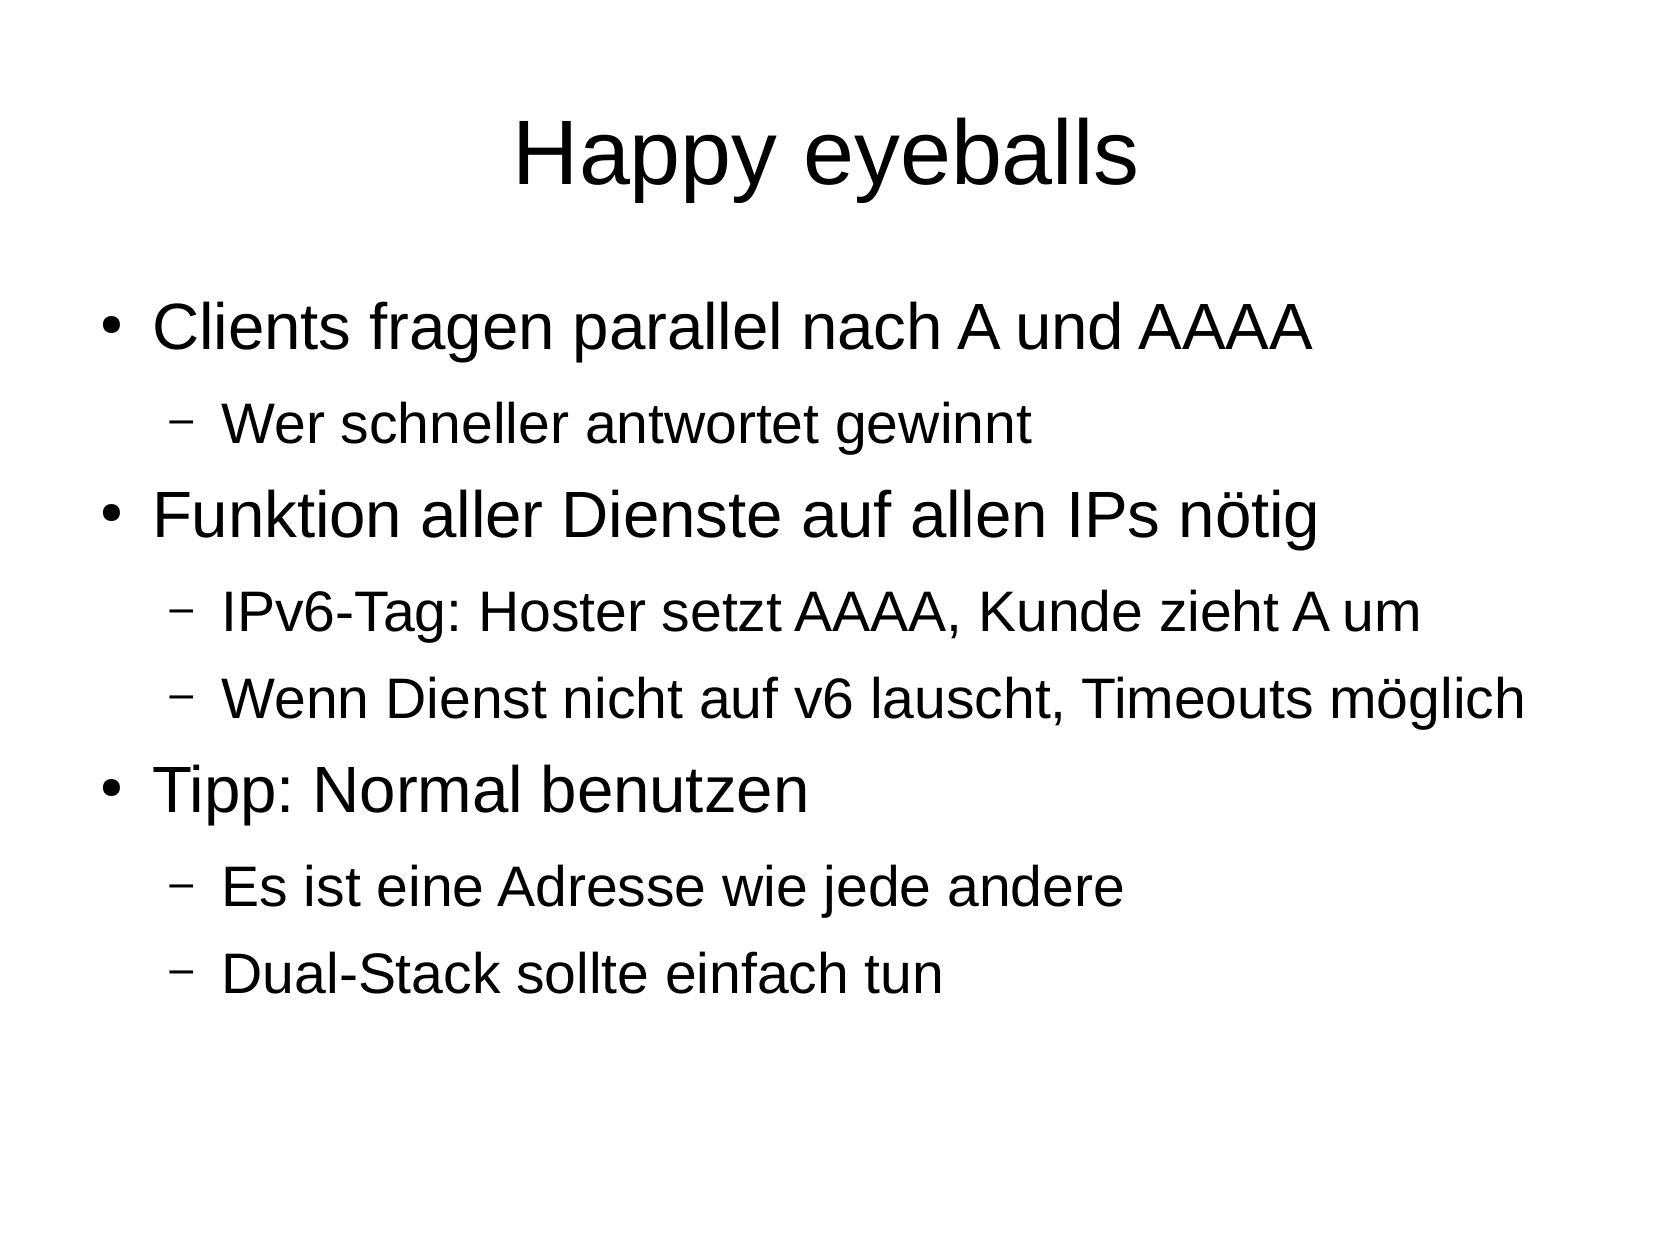

# Happy eyeballs
Clients fragen parallel nach A und AAAA
Wer schneller antwortet gewinnt
Funktion aller Dienste auf allen IPs nötig
IPv6-Tag: Hoster setzt AAAA, Kunde zieht A um
Wenn Dienst nicht auf v6 lauscht, Timeouts möglich
Tipp: Normal benutzen
Es ist eine Adresse wie jede andere
Dual-Stack sollte einfach tun